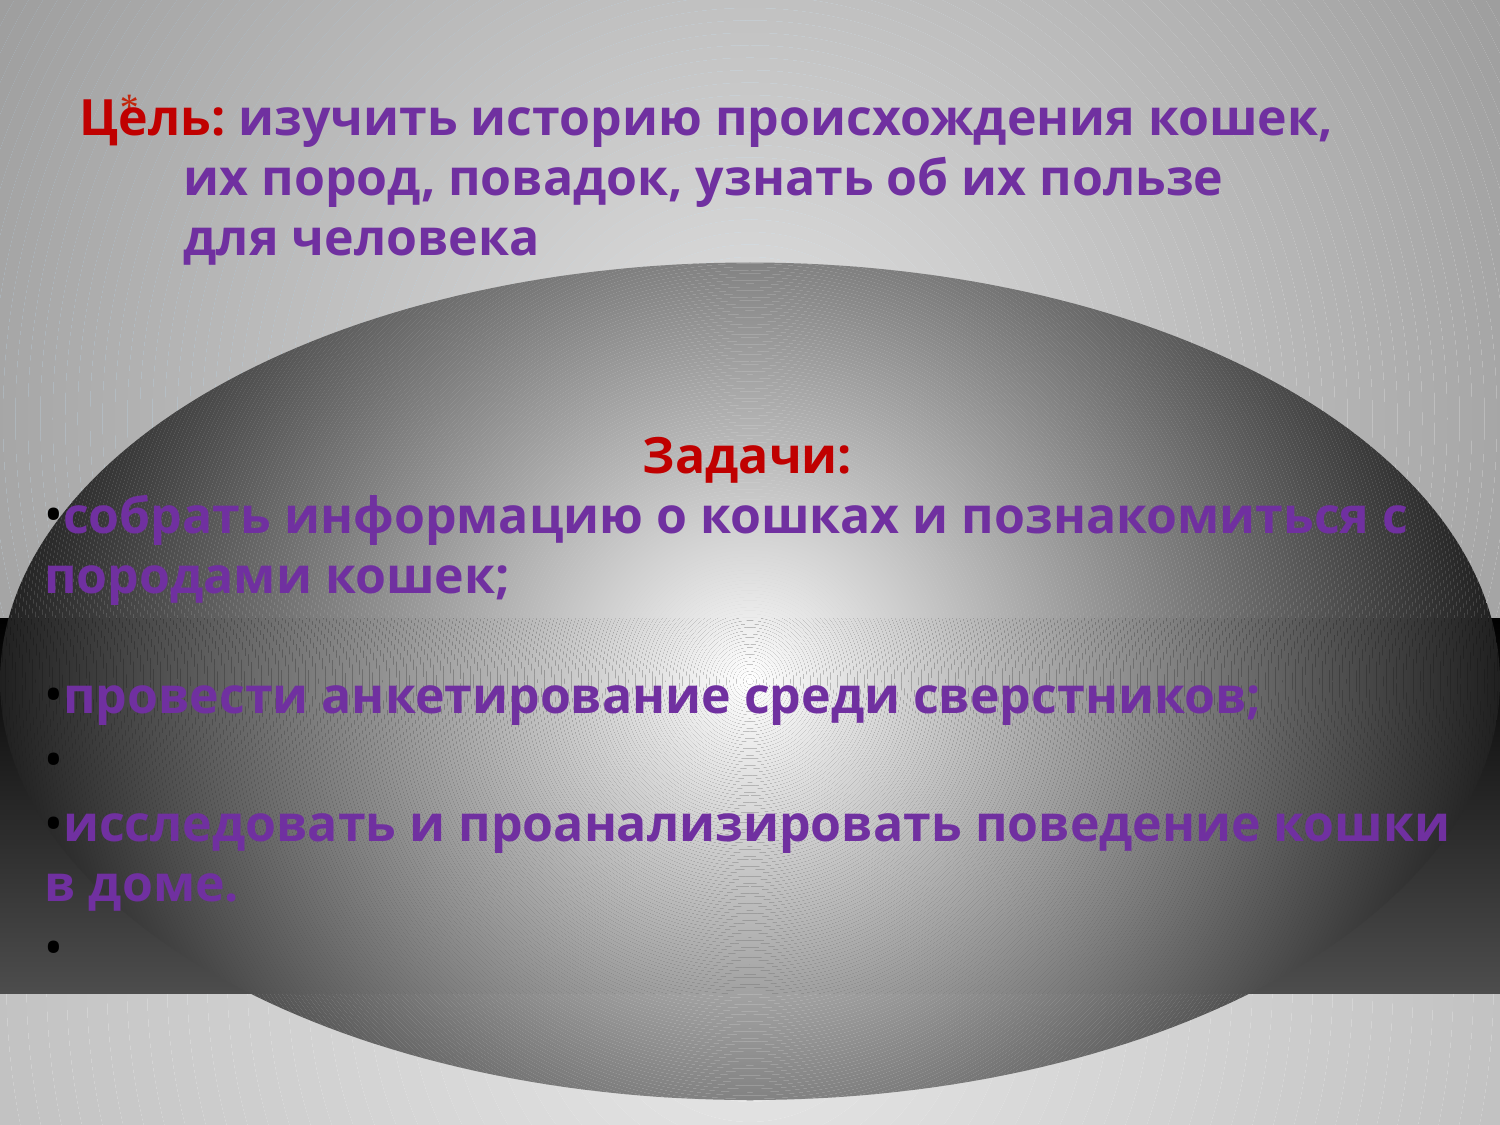

Цель: изучить историю происхождения кошек,
 их пород, повадок, узнать об их пользе
 для человека
#
Задачи:
собрать информацию о кошках и познакомиться с породами кошек;
провести анкетирование среди сверстников;
исследовать и проанализировать поведение кошки в доме.